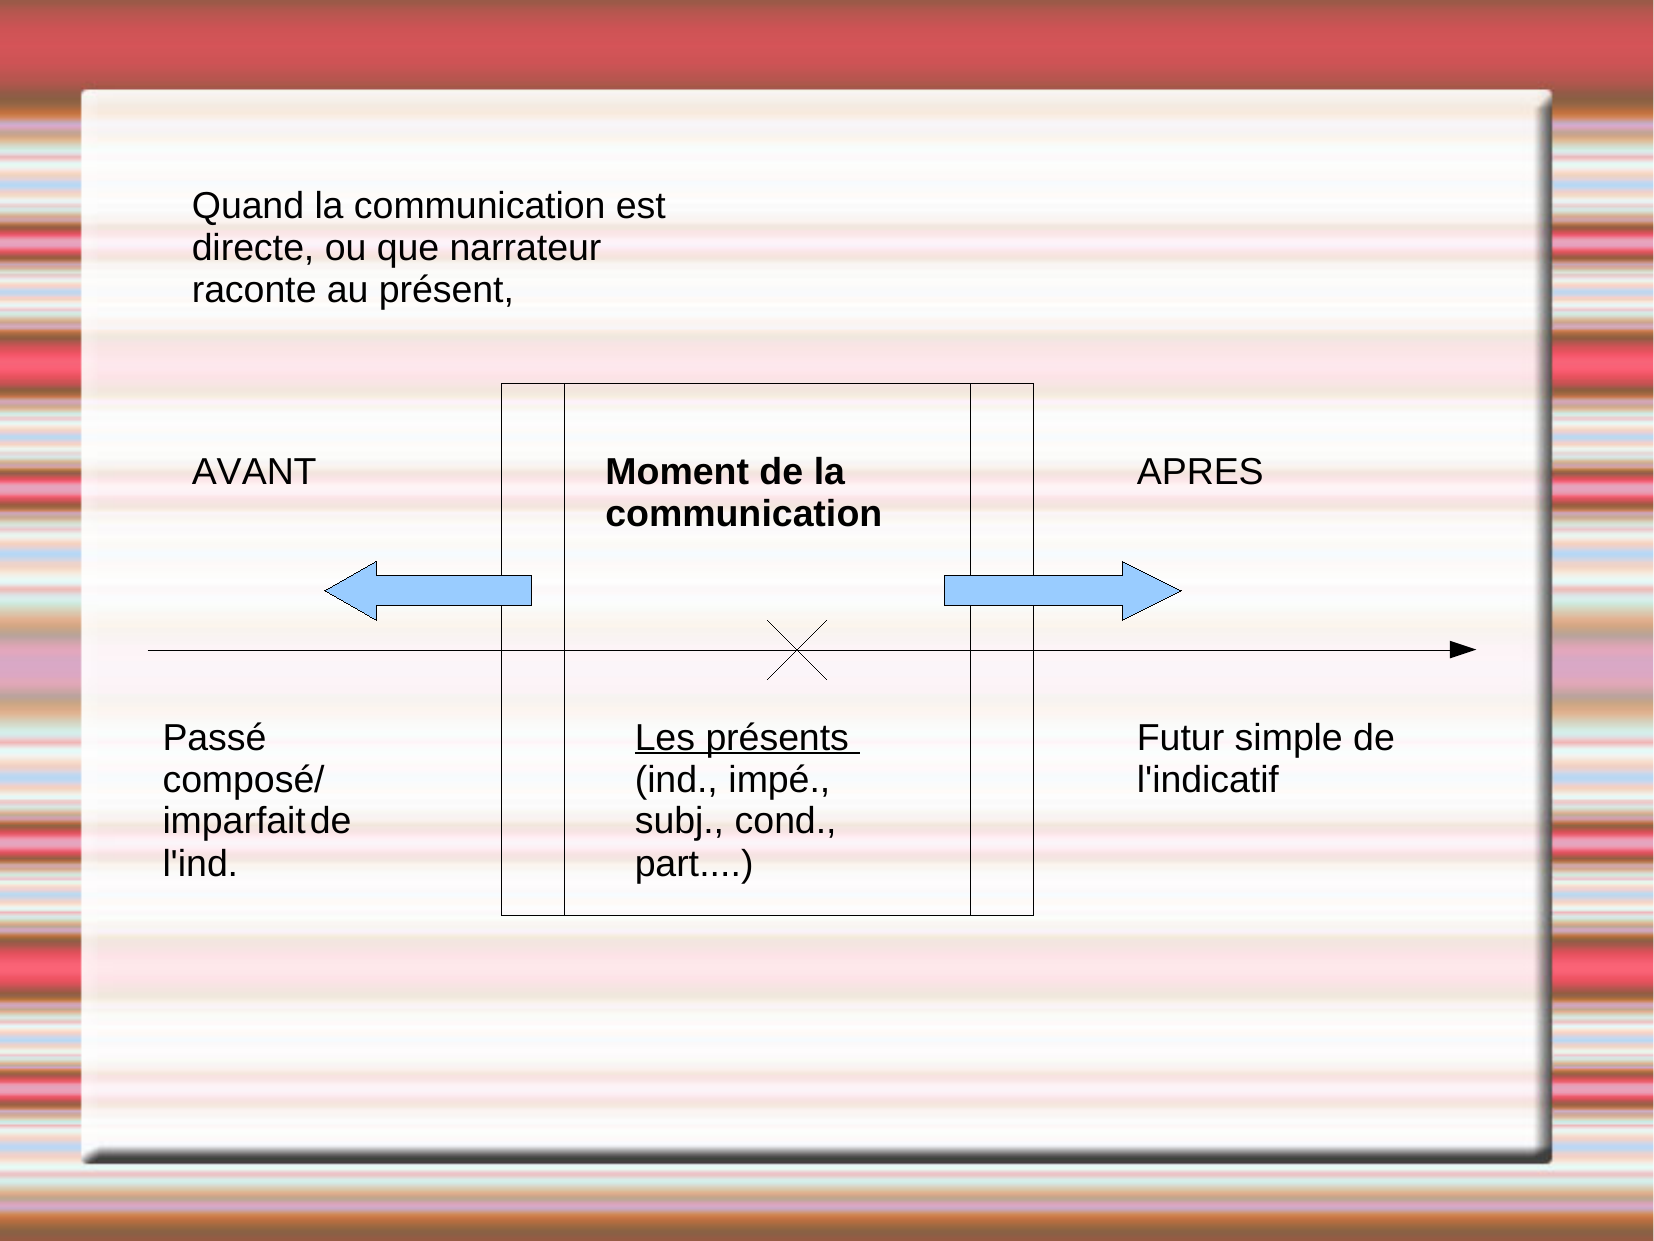

Quand la communication est directe, ou que narrateur raconte au présent,
AVANT
Moment de la communication
APRES
Passé composé/ imparfait	de l'ind.
Les présents
(ind., impé., subj., cond., part....)
Futur simple de l'indicatif